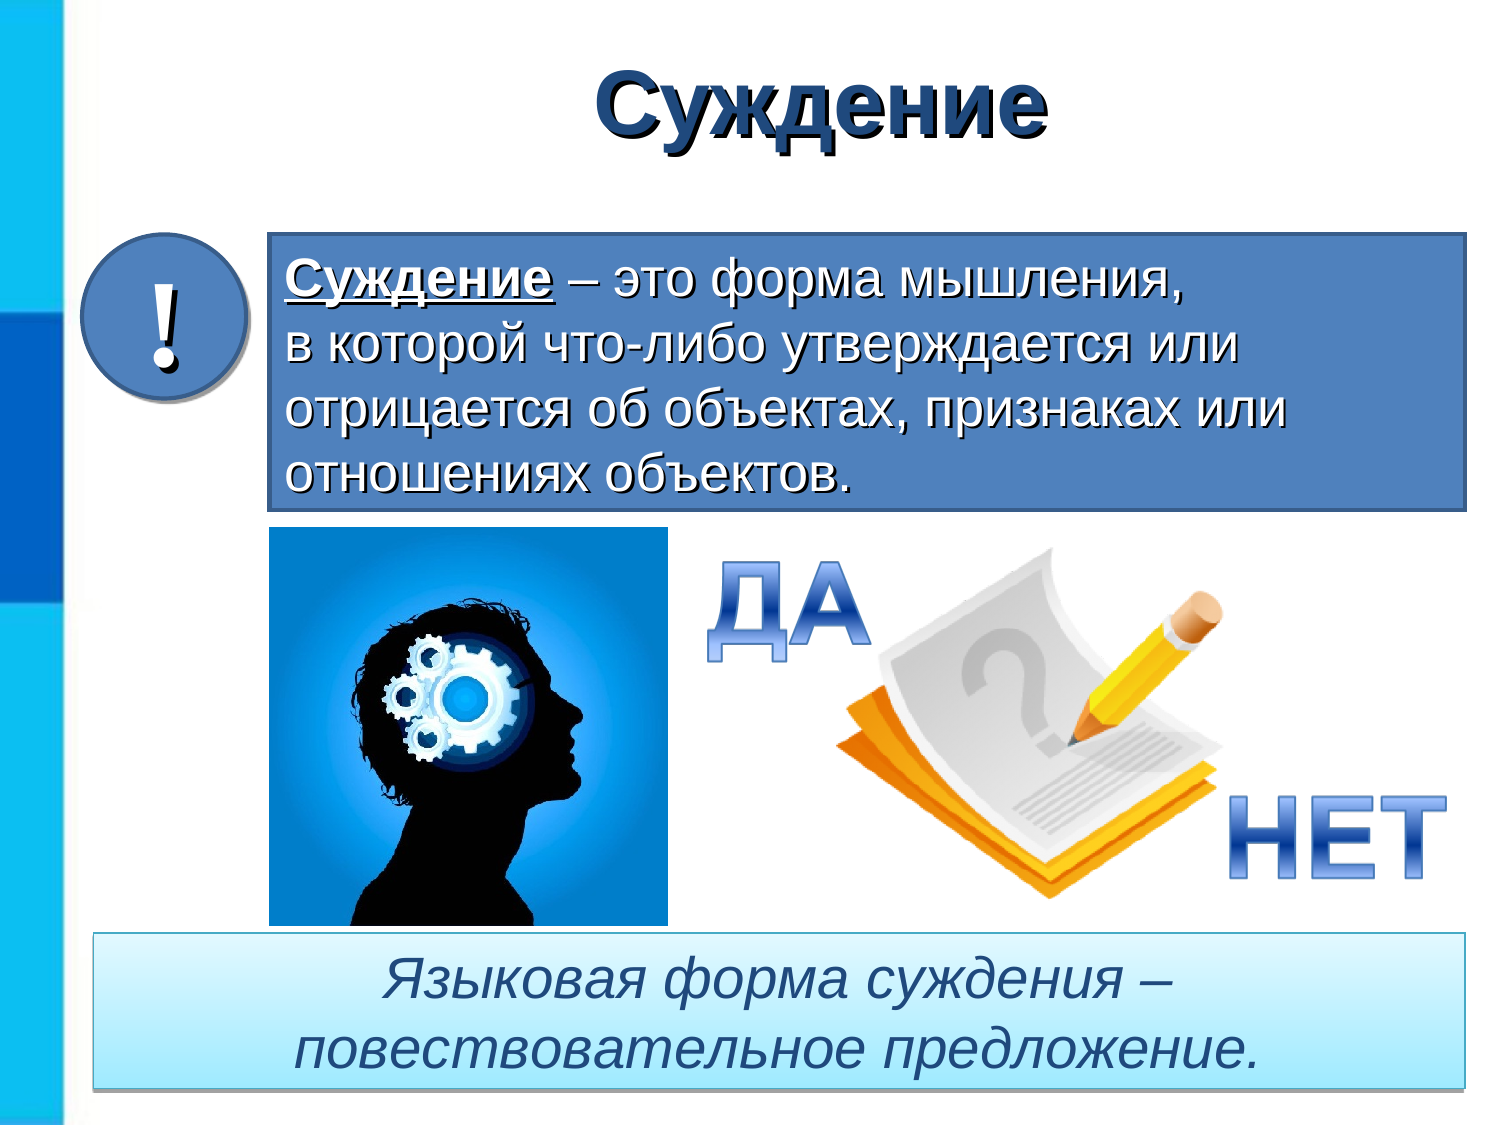

Суждение
!
Суждение – это форма мышления,
в которой что-либо утверждается или отрицается об объектах, признаках или отношениях объектов.
Языковая форма суждения – повествовательное предложение.